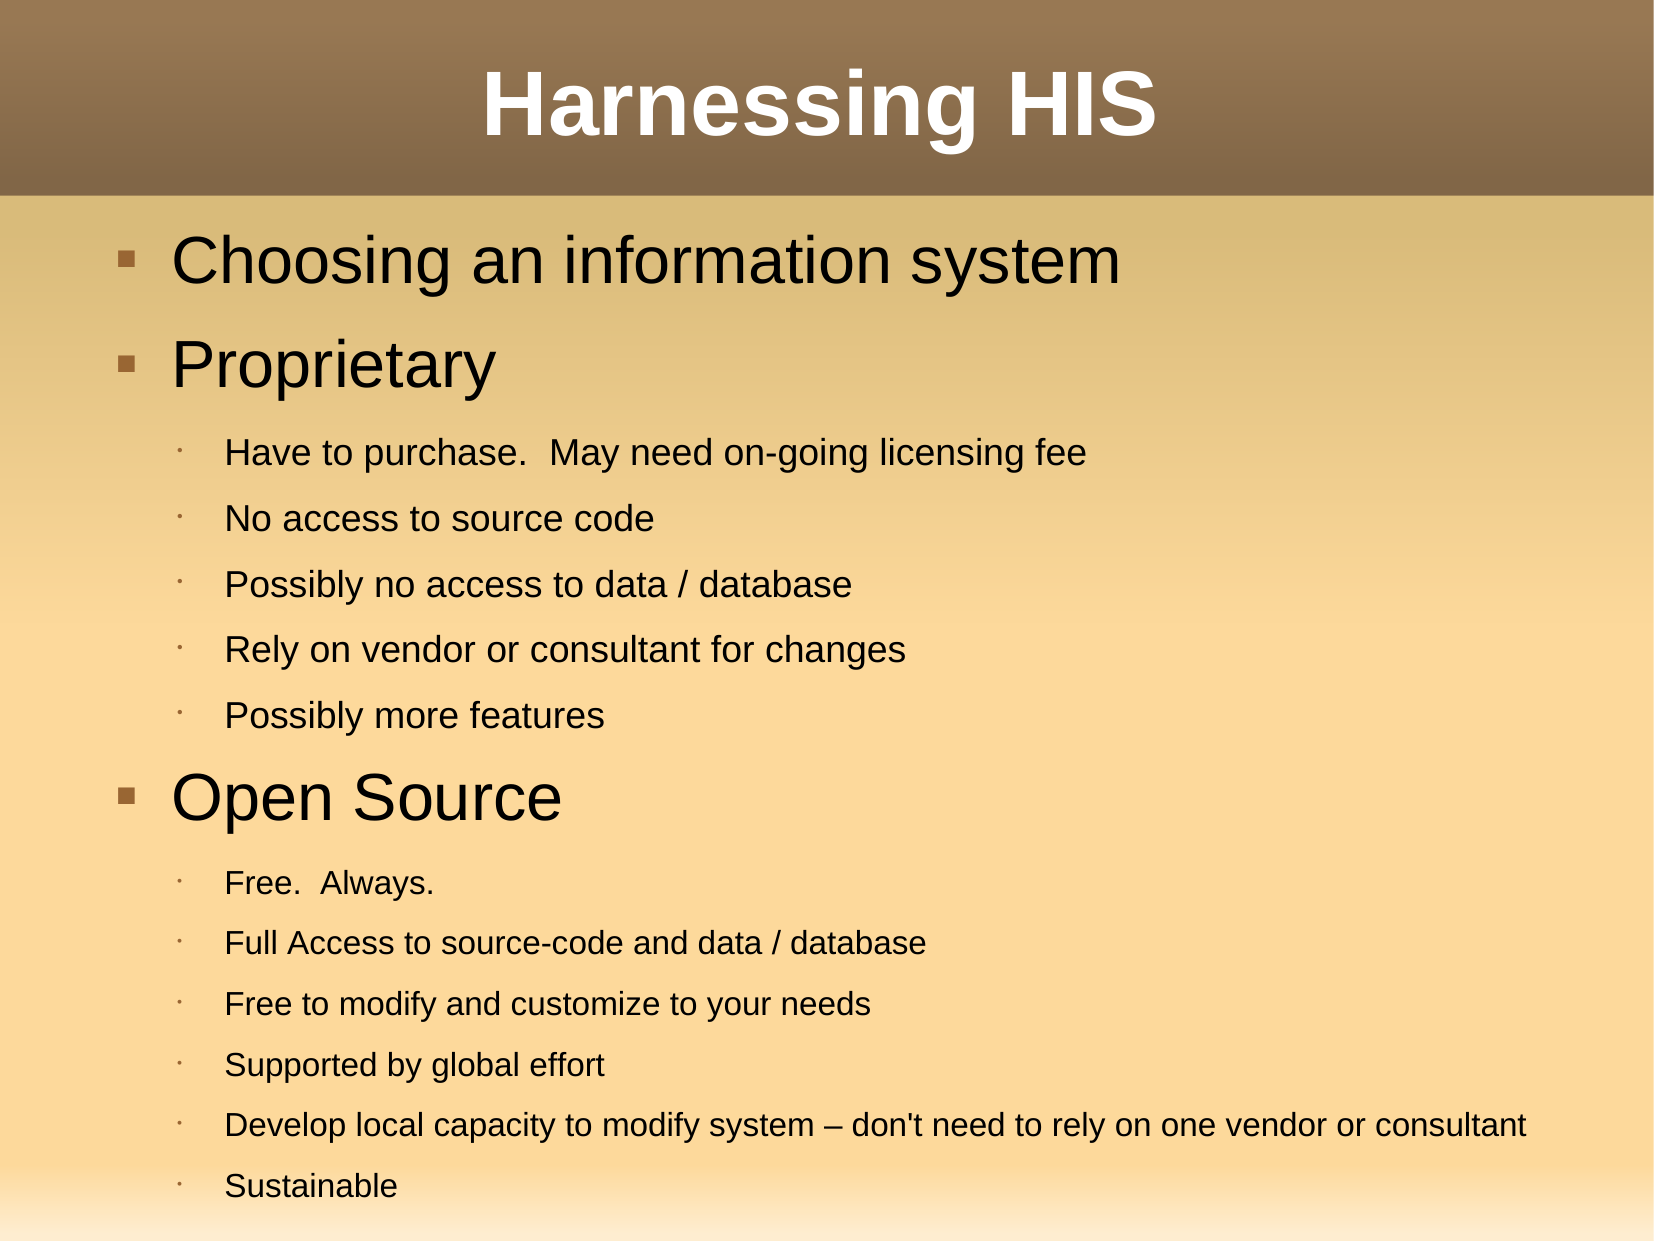

# Harnessing HIS
Choosing an information system
Proprietary
Have to purchase. May need on-going licensing fee
No access to source code
Possibly no access to data / database
Rely on vendor or consultant for changes
Possibly more features
Open Source
Free. Always.
Full Access to source-code and data / database
Free to modify and customize to your needs
Supported by global effort
Develop local capacity to modify system – don't need to rely on one vendor or consultant
Sustainable